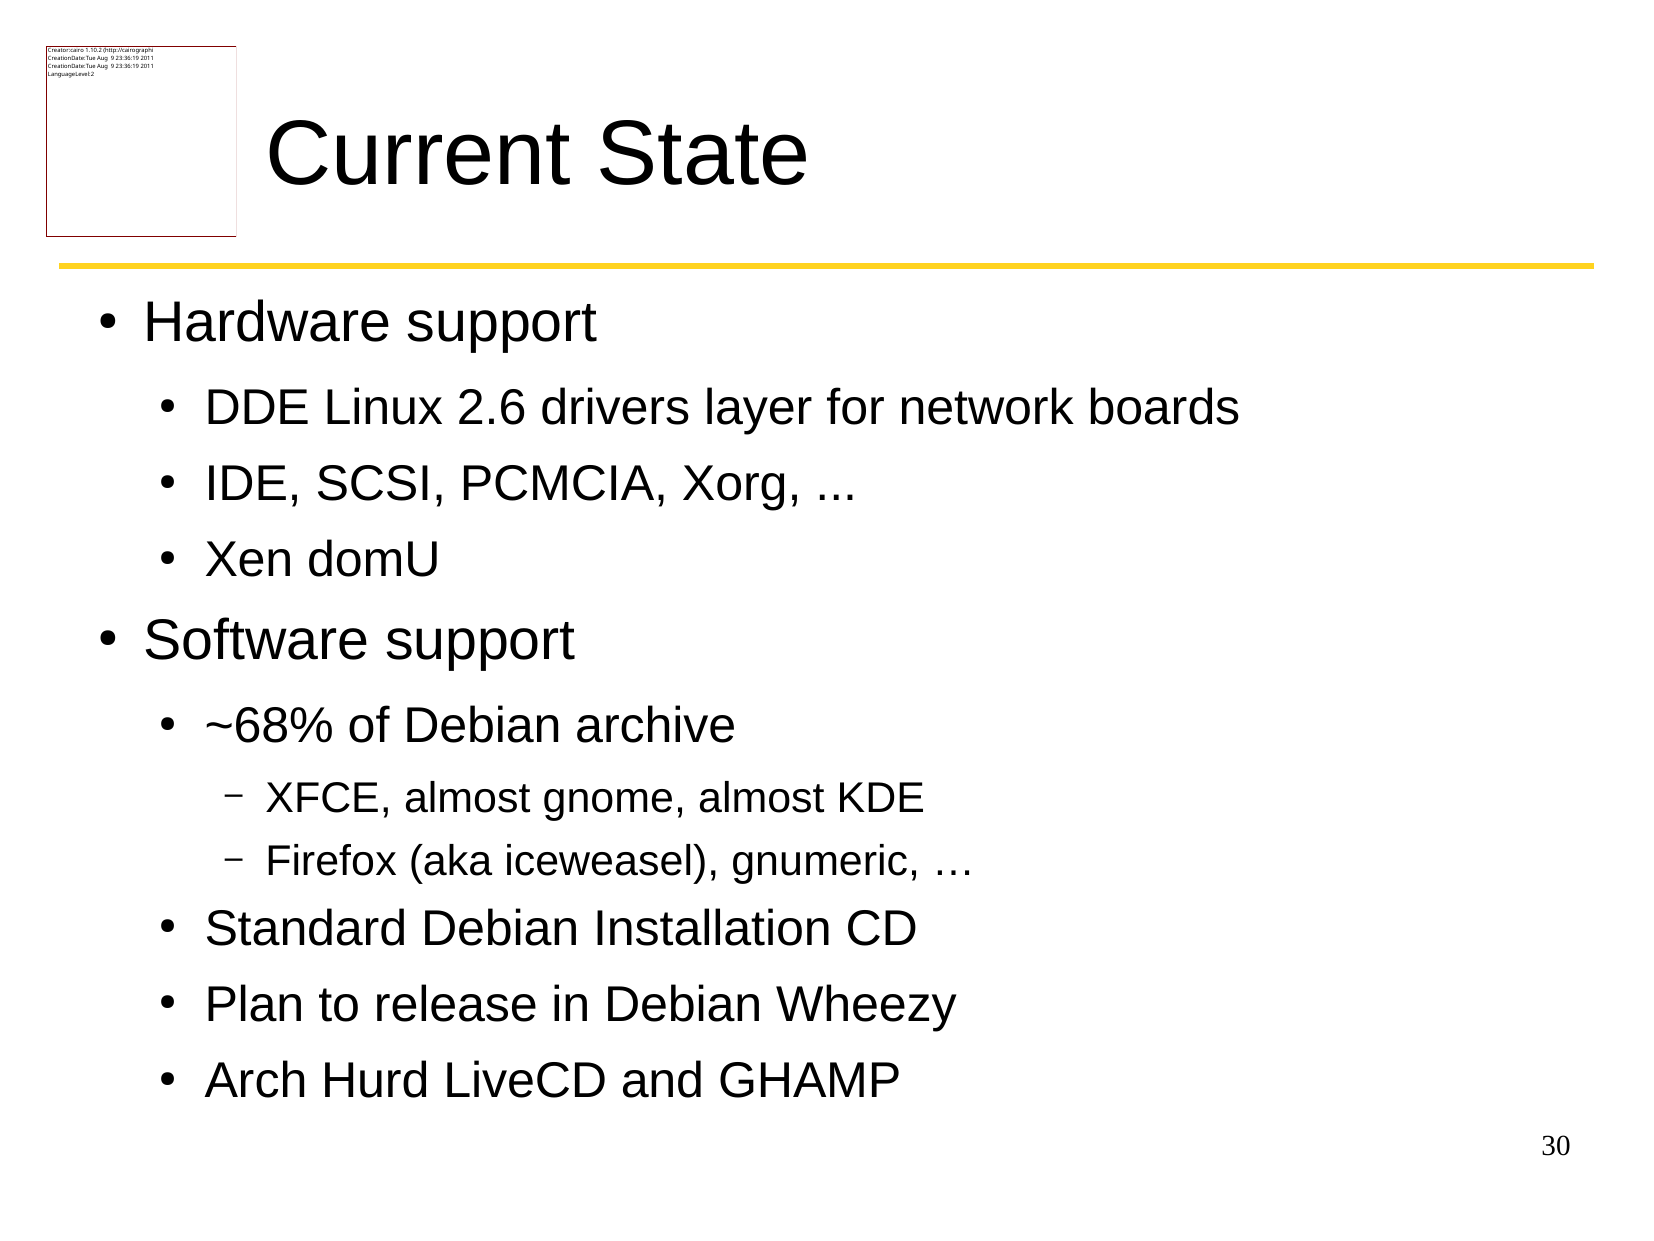

# Current State
Hardware support
DDE Linux 2.6 drivers layer for network boards
IDE, SCSI, PCMCIA, Xorg, ...
Xen domU
Software support
~68% of Debian archive
XFCE, almost gnome, almost KDE
Firefox (aka iceweasel), gnumeric, …
Standard Debian Installation CD
Plan to release in Debian Wheezy
Arch Hurd LiveCD and GHAMP
30